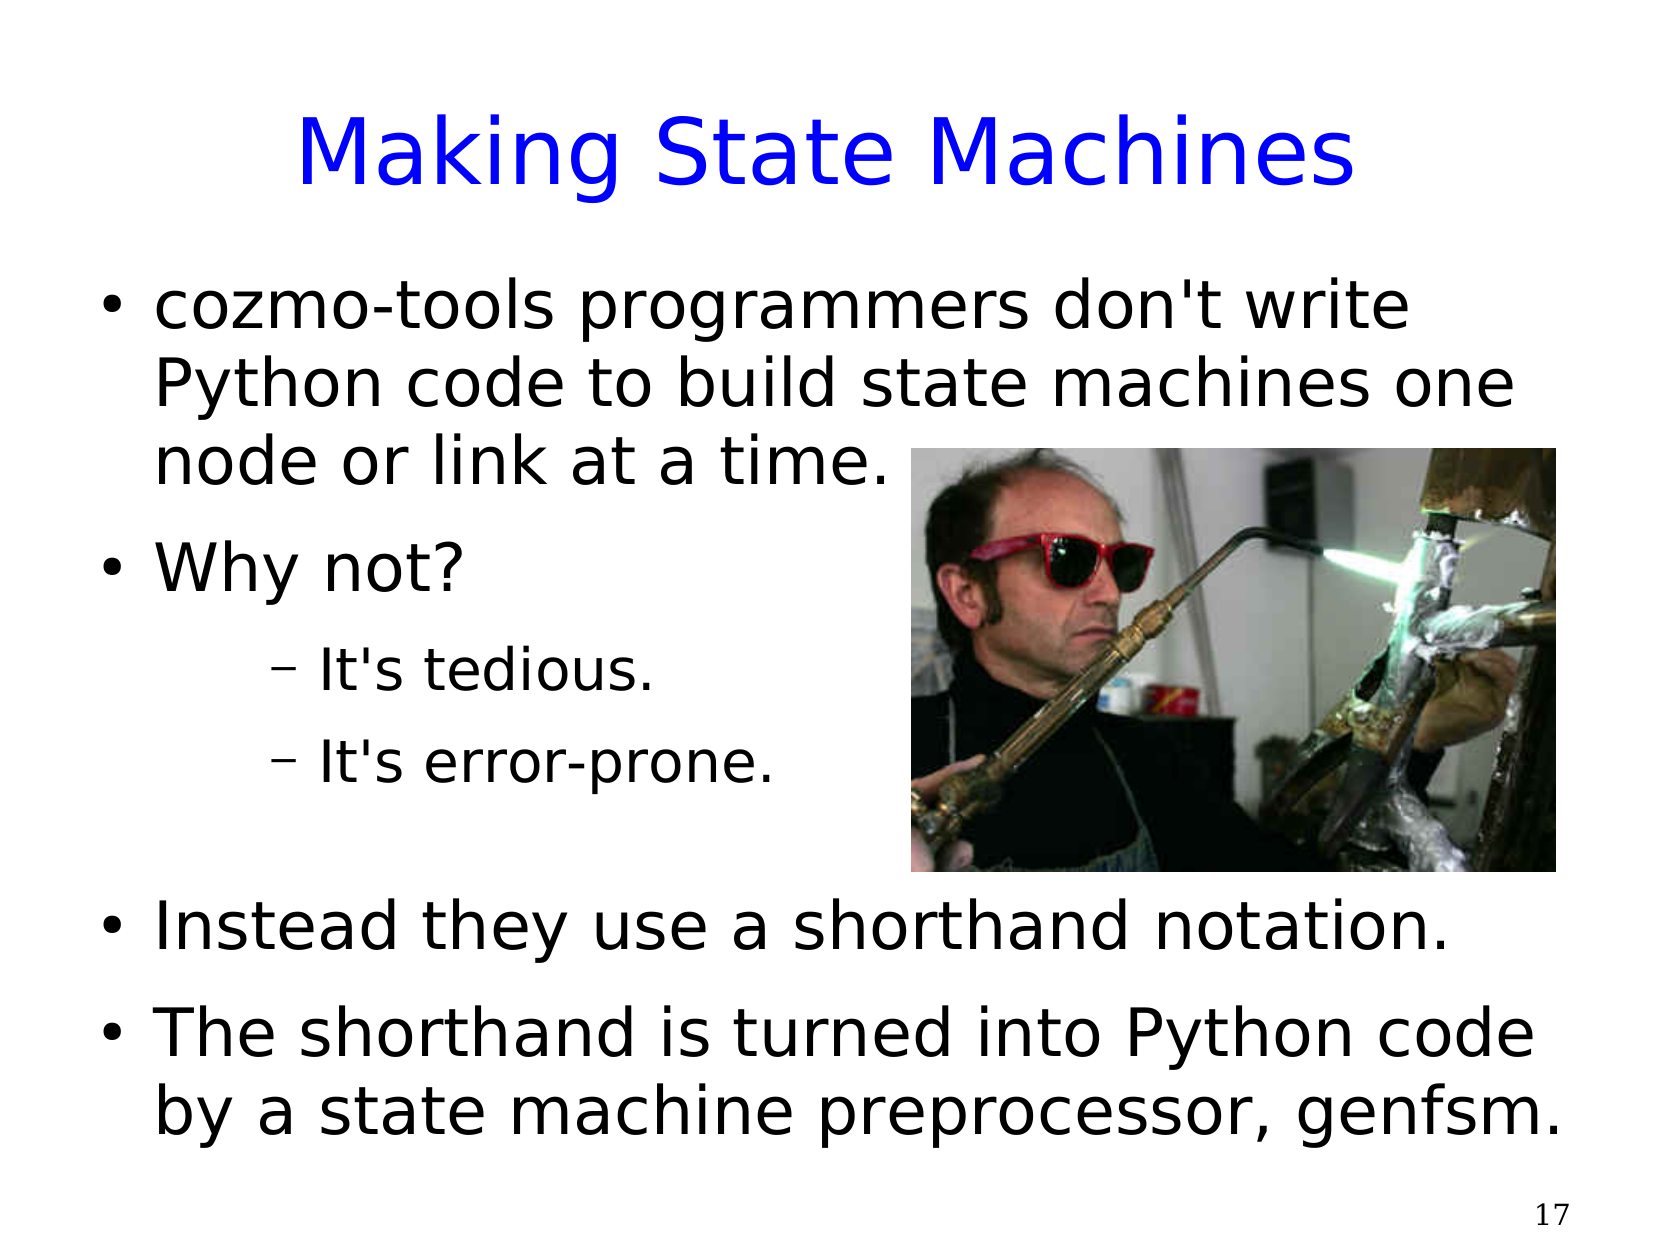

# Making State Machines
cozmo-tools programmers don't write Python code to build state machines one node or link at a time.
Why not?
It's tedious.
It's error-prone.
Instead they use a shorthand notation.
The shorthand is turned into Python code by a state machine preprocessor, genfsm.
17